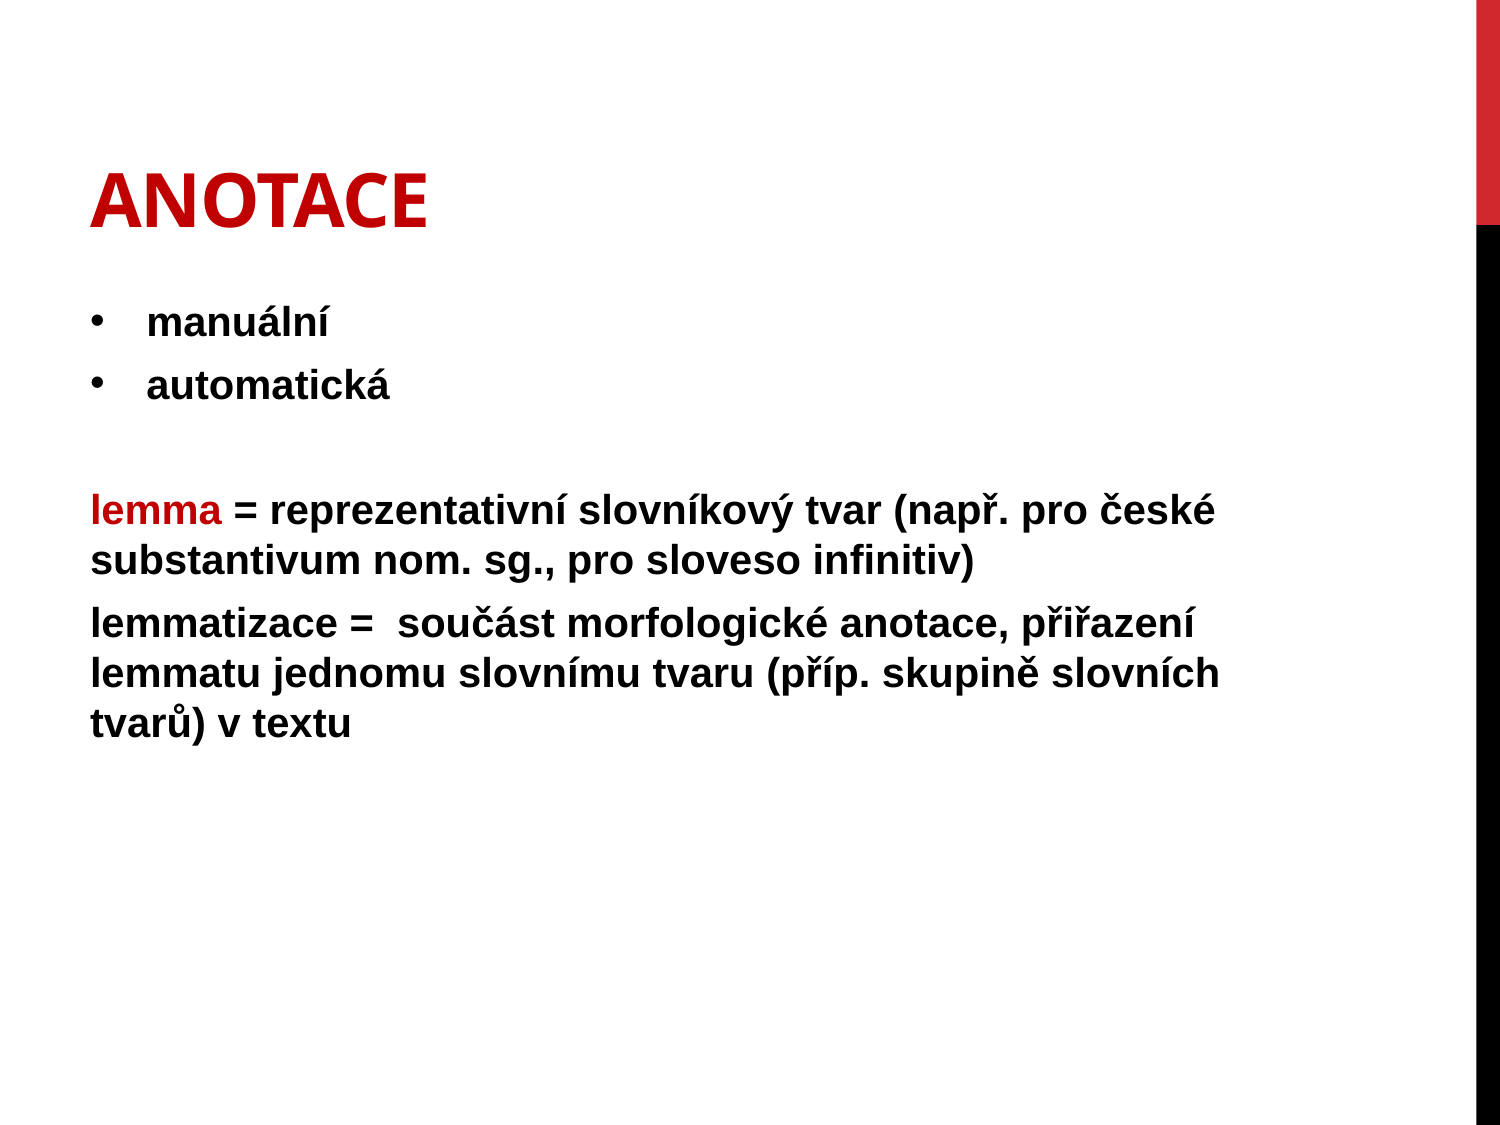

# ANOTACE
manuální
automatická
lemma = reprezentativní slovníkový tvar (např. pro české substantivum nom. sg., pro sloveso infinitiv)
lemmatizace = součást morfologické anotace, přiřazení lemmatu jednomu slovnímu tvaru (příp. skupině slovních tvarů) v textu